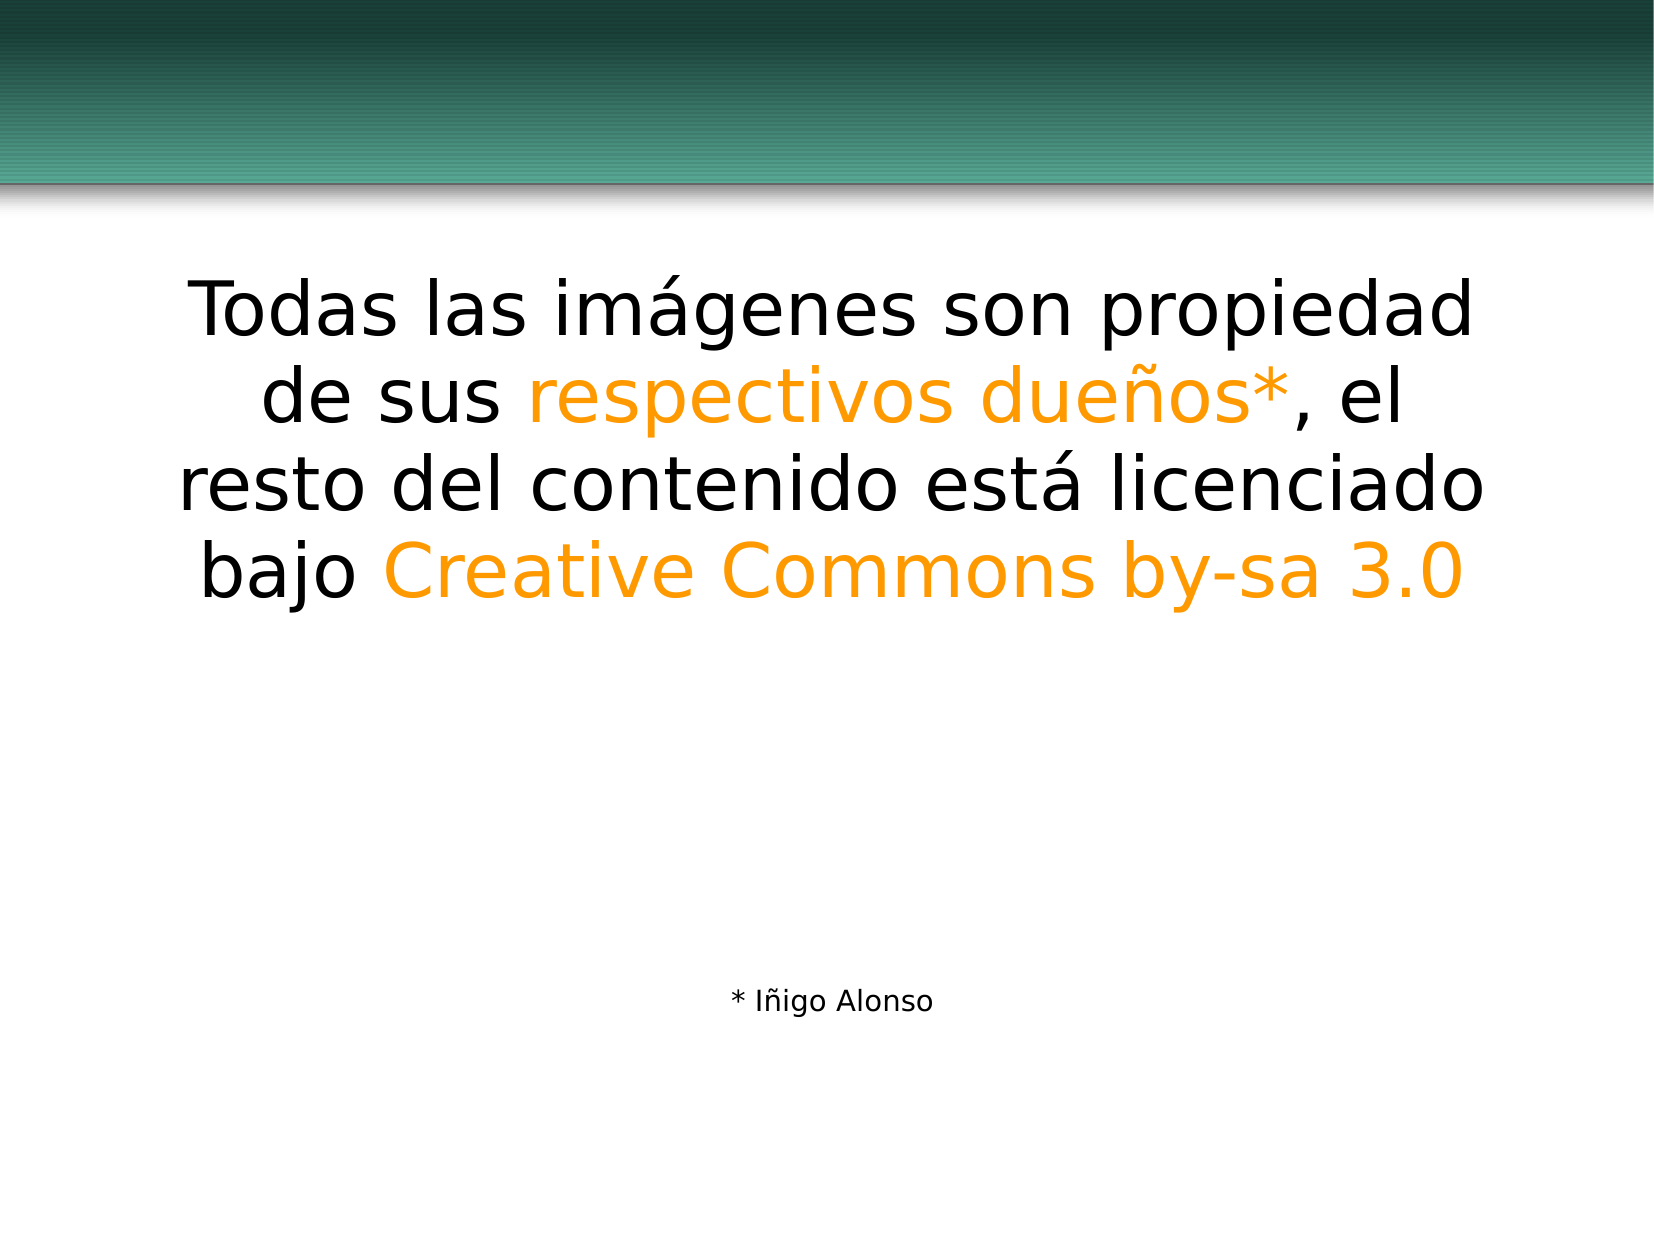

Todas las imágenes son propiedad de sus respectivos dueños*, el resto del contenido está licenciado bajo Creative Commons by-sa 3.0
* Iñigo Alonso